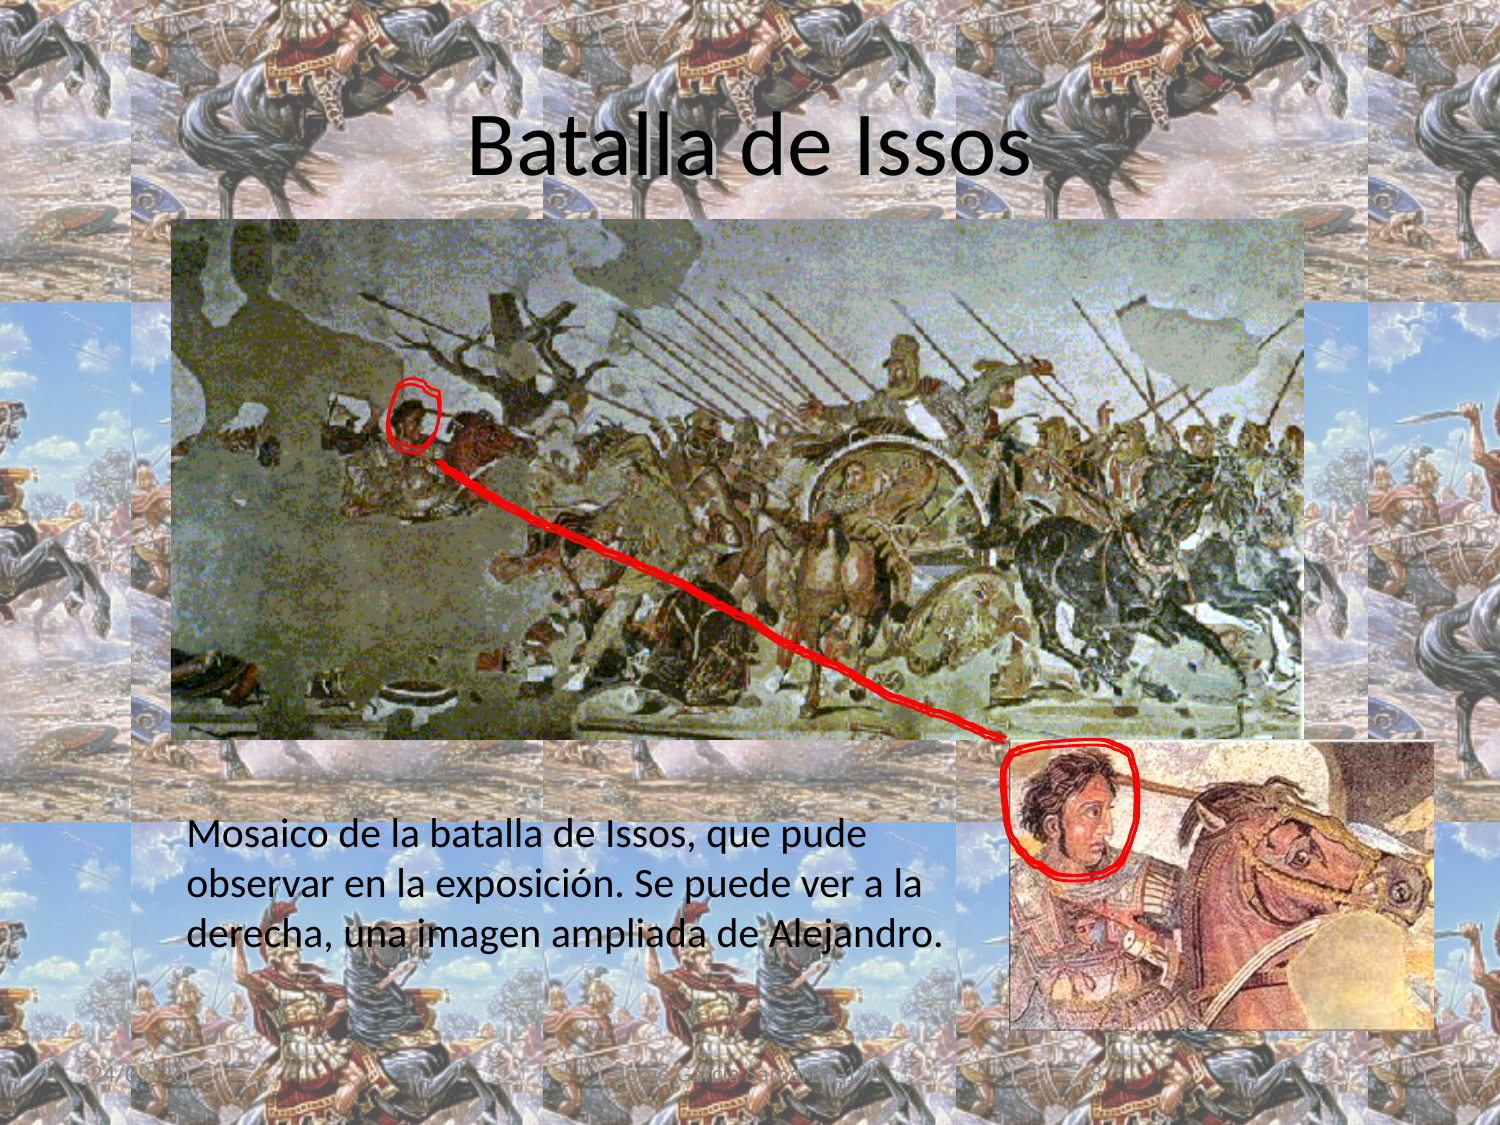

# Batalla de Issos
Mosaico de la batalla de Issos, que pude observar en la exposición. Se puede ver a la derecha, una imagen ampliada de Alejandro.
Jorge García Samartín-1ºA